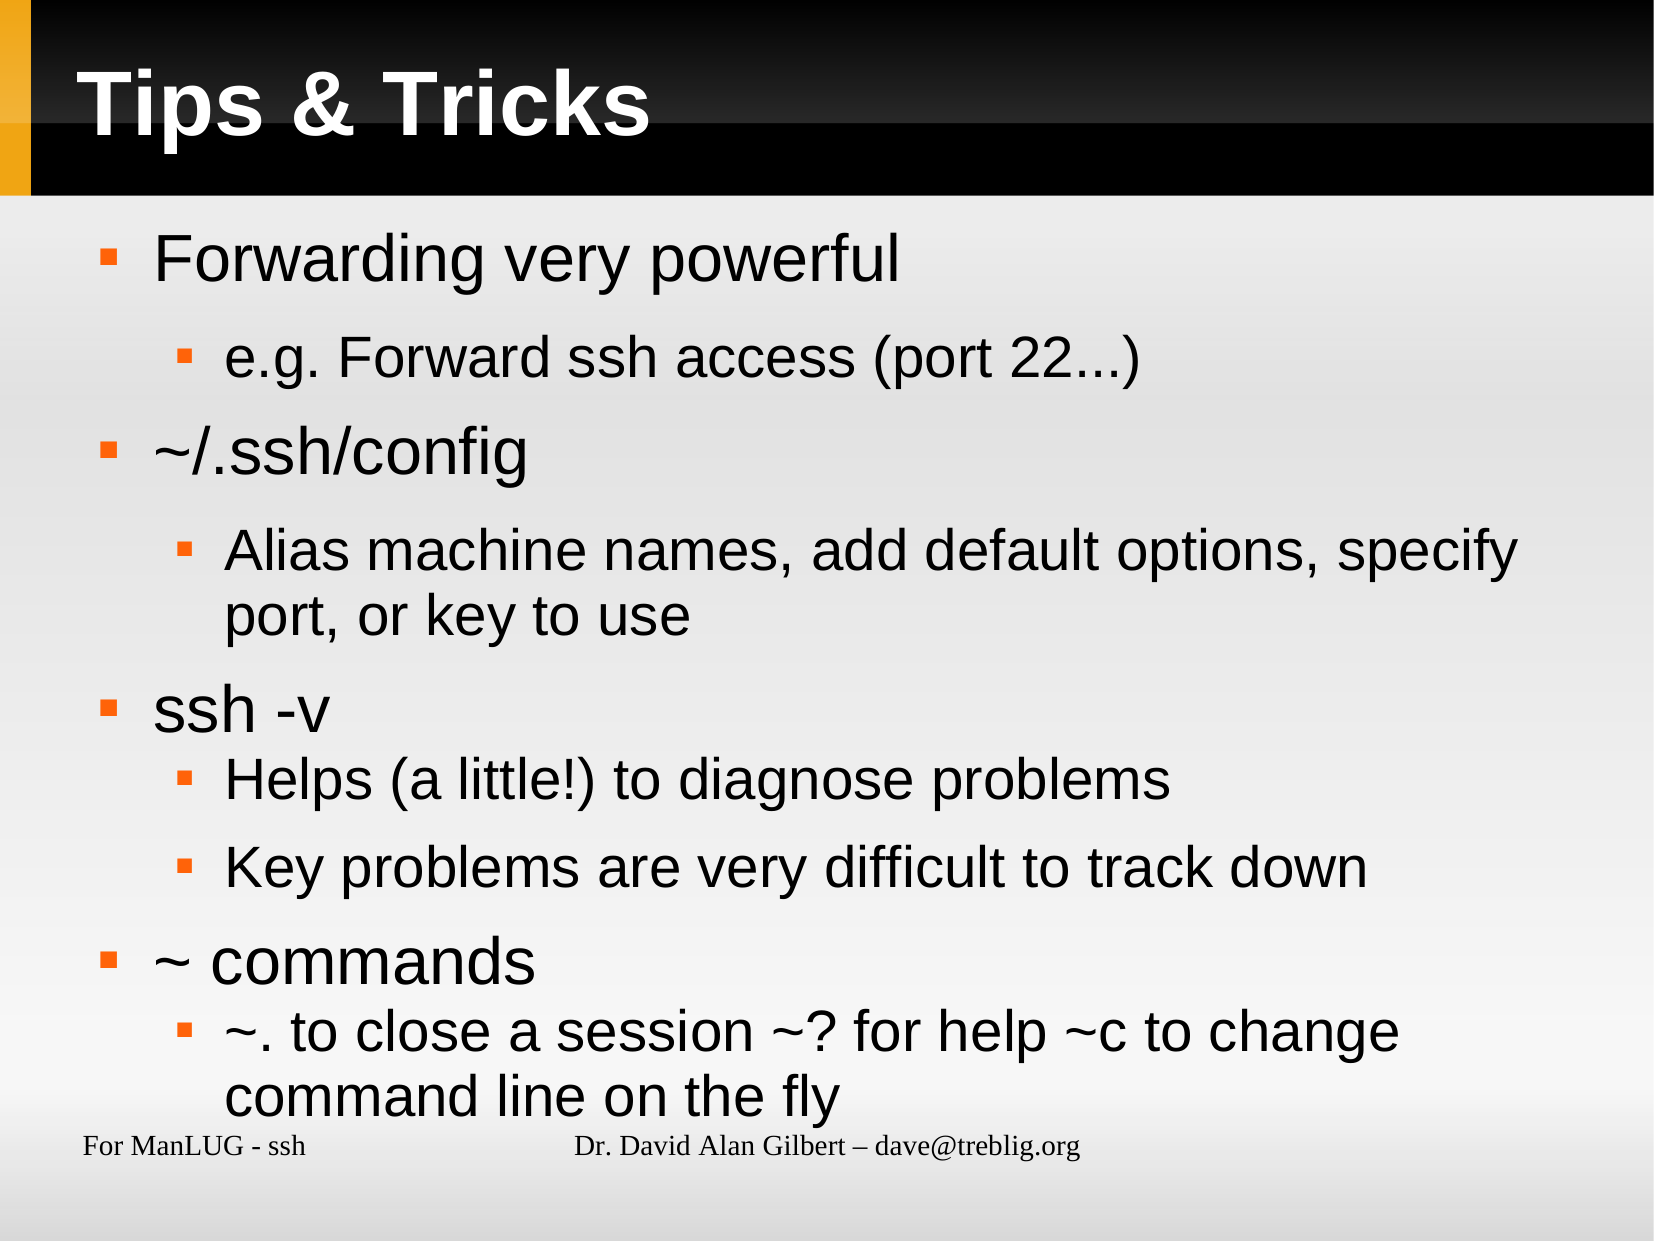

# Tips & Tricks
Forwarding very powerful
e.g. Forward ssh access (port 22...)
~/.ssh/config
Alias machine names, add default options, specify port, or key to use
ssh -v
Helps (a little!) to diagnose problems
Key problems are very difficult to track down
~ commands
~. to close a session ~? for help ~c to change command line on the fly